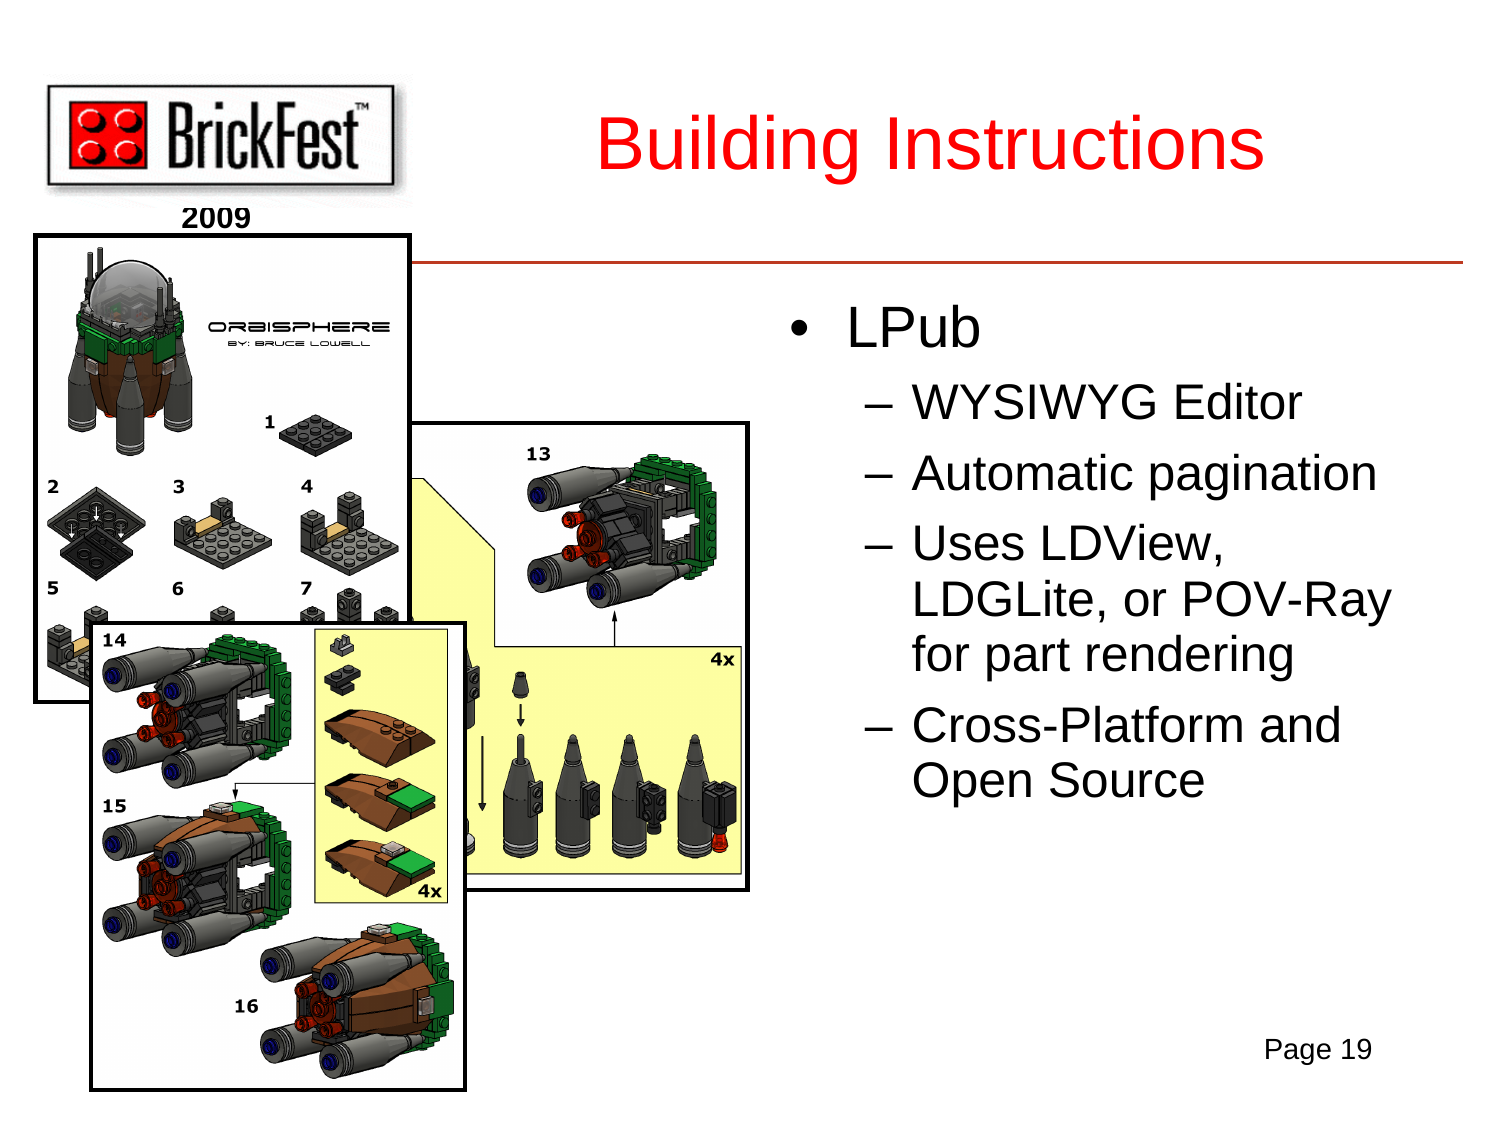

# Building Instructions
LPub
WYSIWYG Editor
Automatic pagination
Uses LDView, LDGLite, or POV-Ray for part rendering
Cross-Platform and Open Source
19